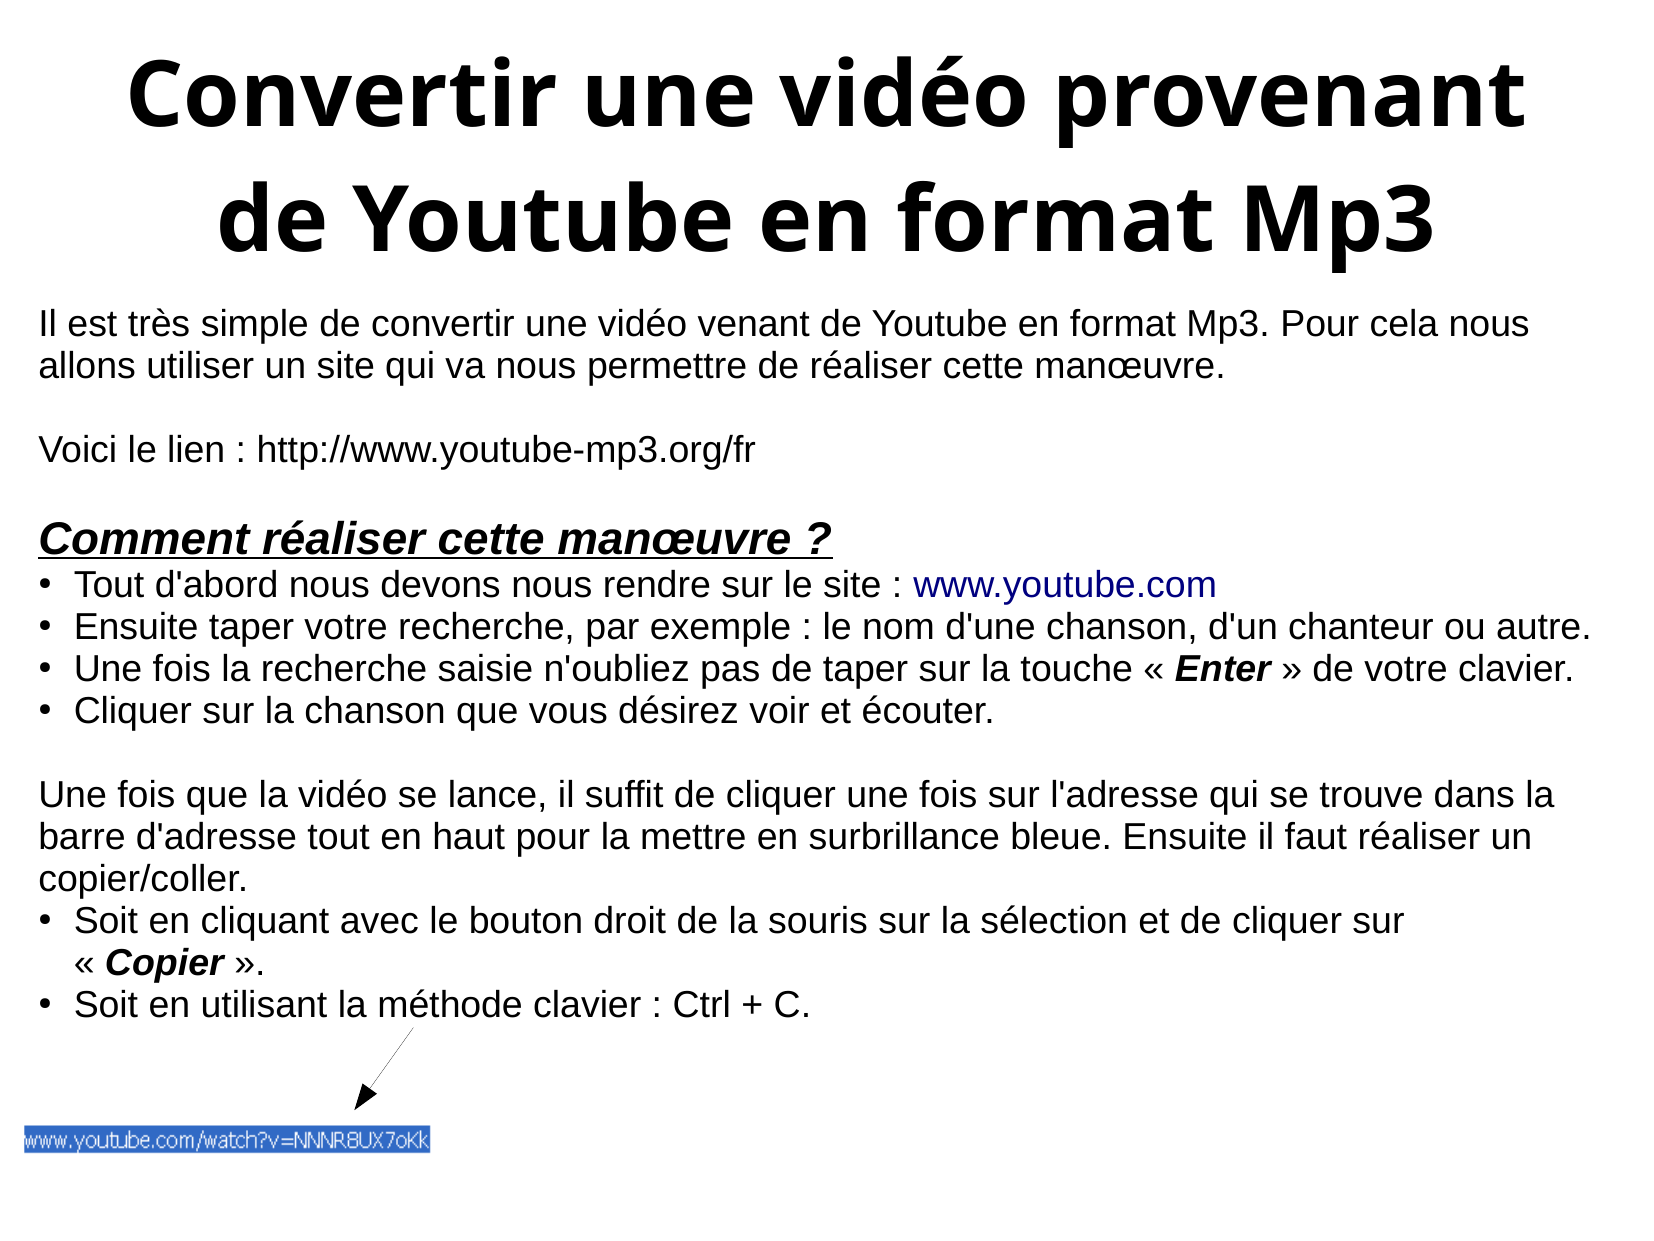

# Convertir une vidéo provenant de Youtube en format Mp3
Il est très simple de convertir une vidéo venant de Youtube en format Mp3. Pour cela nous allons utiliser un site qui va nous permettre de réaliser cette manœuvre.
Voici le lien : http://www.youtube-mp3.org/fr
Comment réaliser cette manœuvre ?
Tout d'abord nous devons nous rendre sur le site : www.youtube.com
Ensuite taper votre recherche, par exemple : le nom d'une chanson, d'un chanteur ou autre.
Une fois la recherche saisie n'oubliez pas de taper sur la touche « Enter » de votre clavier.
Cliquer sur la chanson que vous désirez voir et écouter.
Une fois que la vidéo se lance, il suffit de cliquer une fois sur l'adresse qui se trouve dans la barre d'adresse tout en haut pour la mettre en surbrillance bleue. Ensuite il faut réaliser un copier/coller.
Soit en cliquant avec le bouton droit de la souris sur la sélection et de cliquer sur « Copier ».
Soit en utilisant la méthode clavier : Ctrl + C.